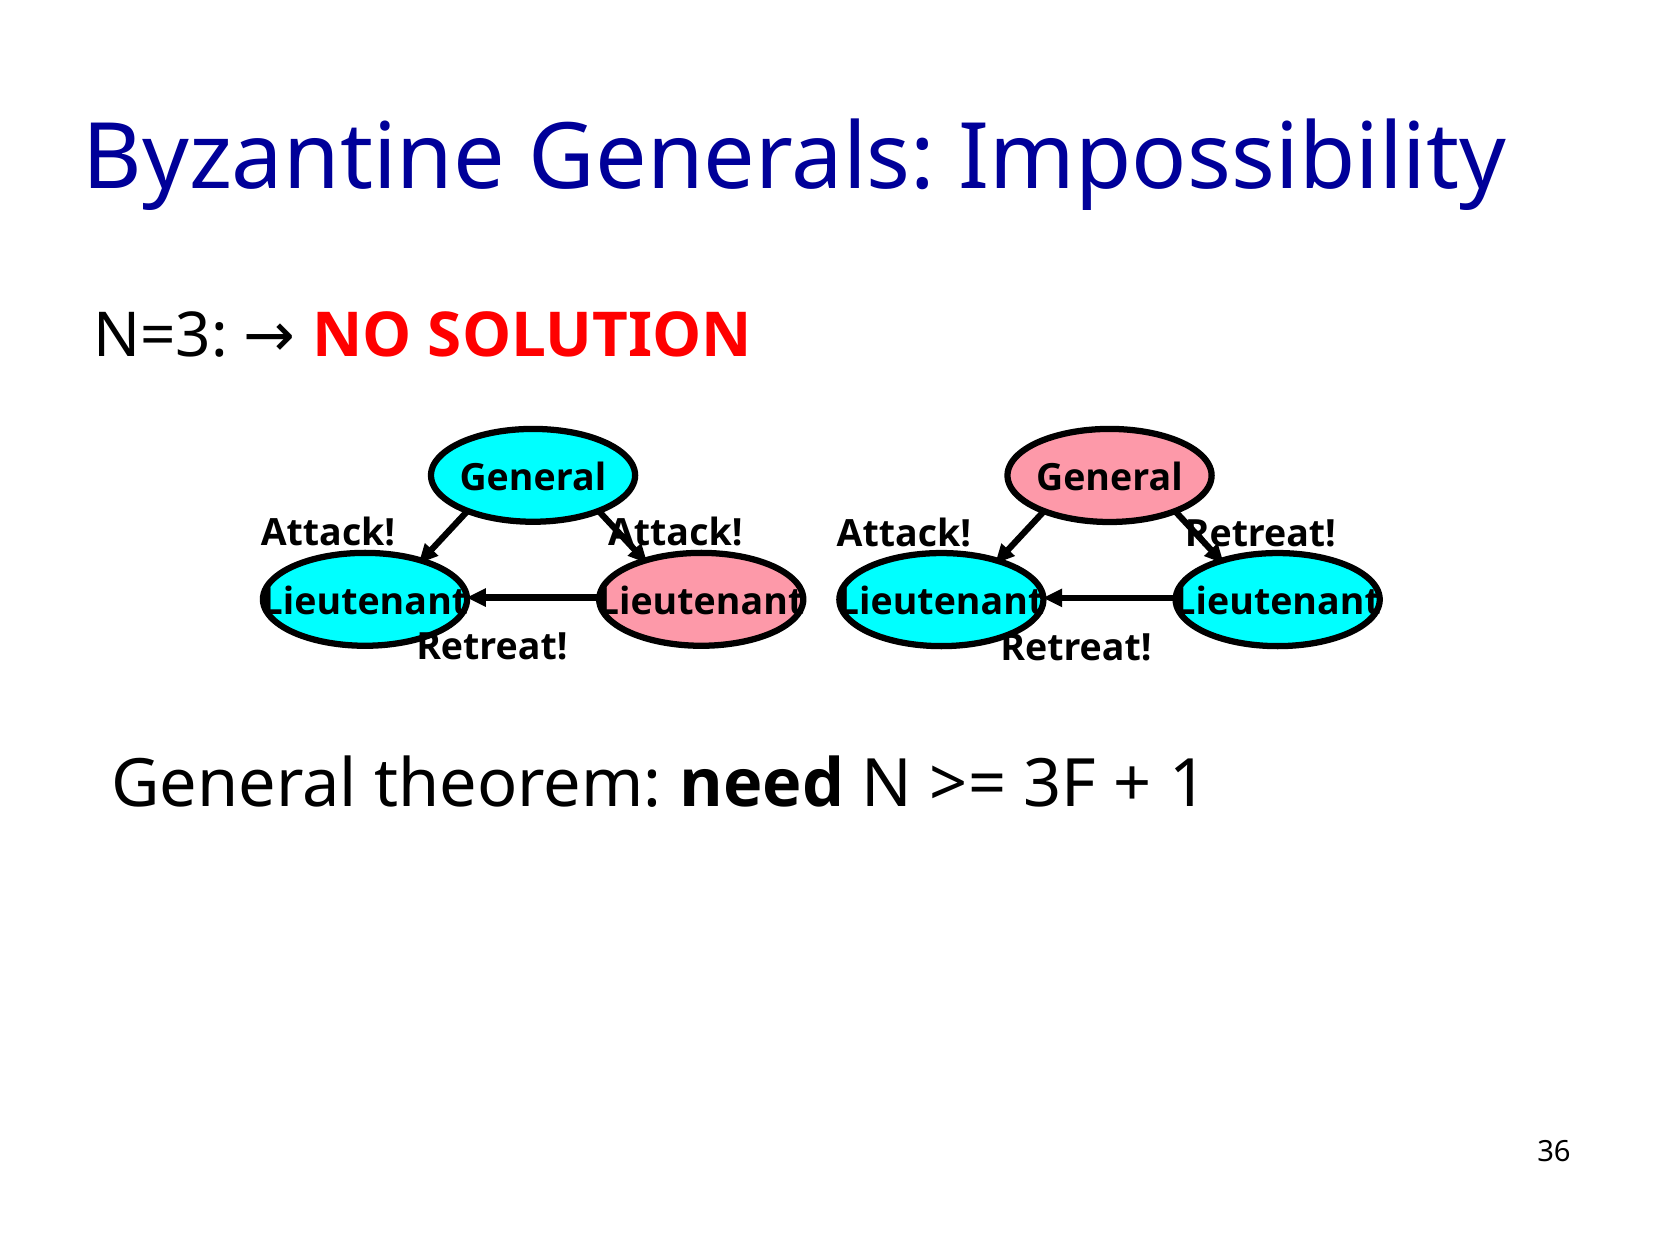

# Byzantine Generals: Impossibility
N=3: → NO SOLUTION
General
Lieutenant
Lieutenant
Attack!
Attack!
Retreat!
General
Lieutenant
Lieutenant
Attack!
Retreat!
Retreat!
General theorem: need N >= 3F + 1
36